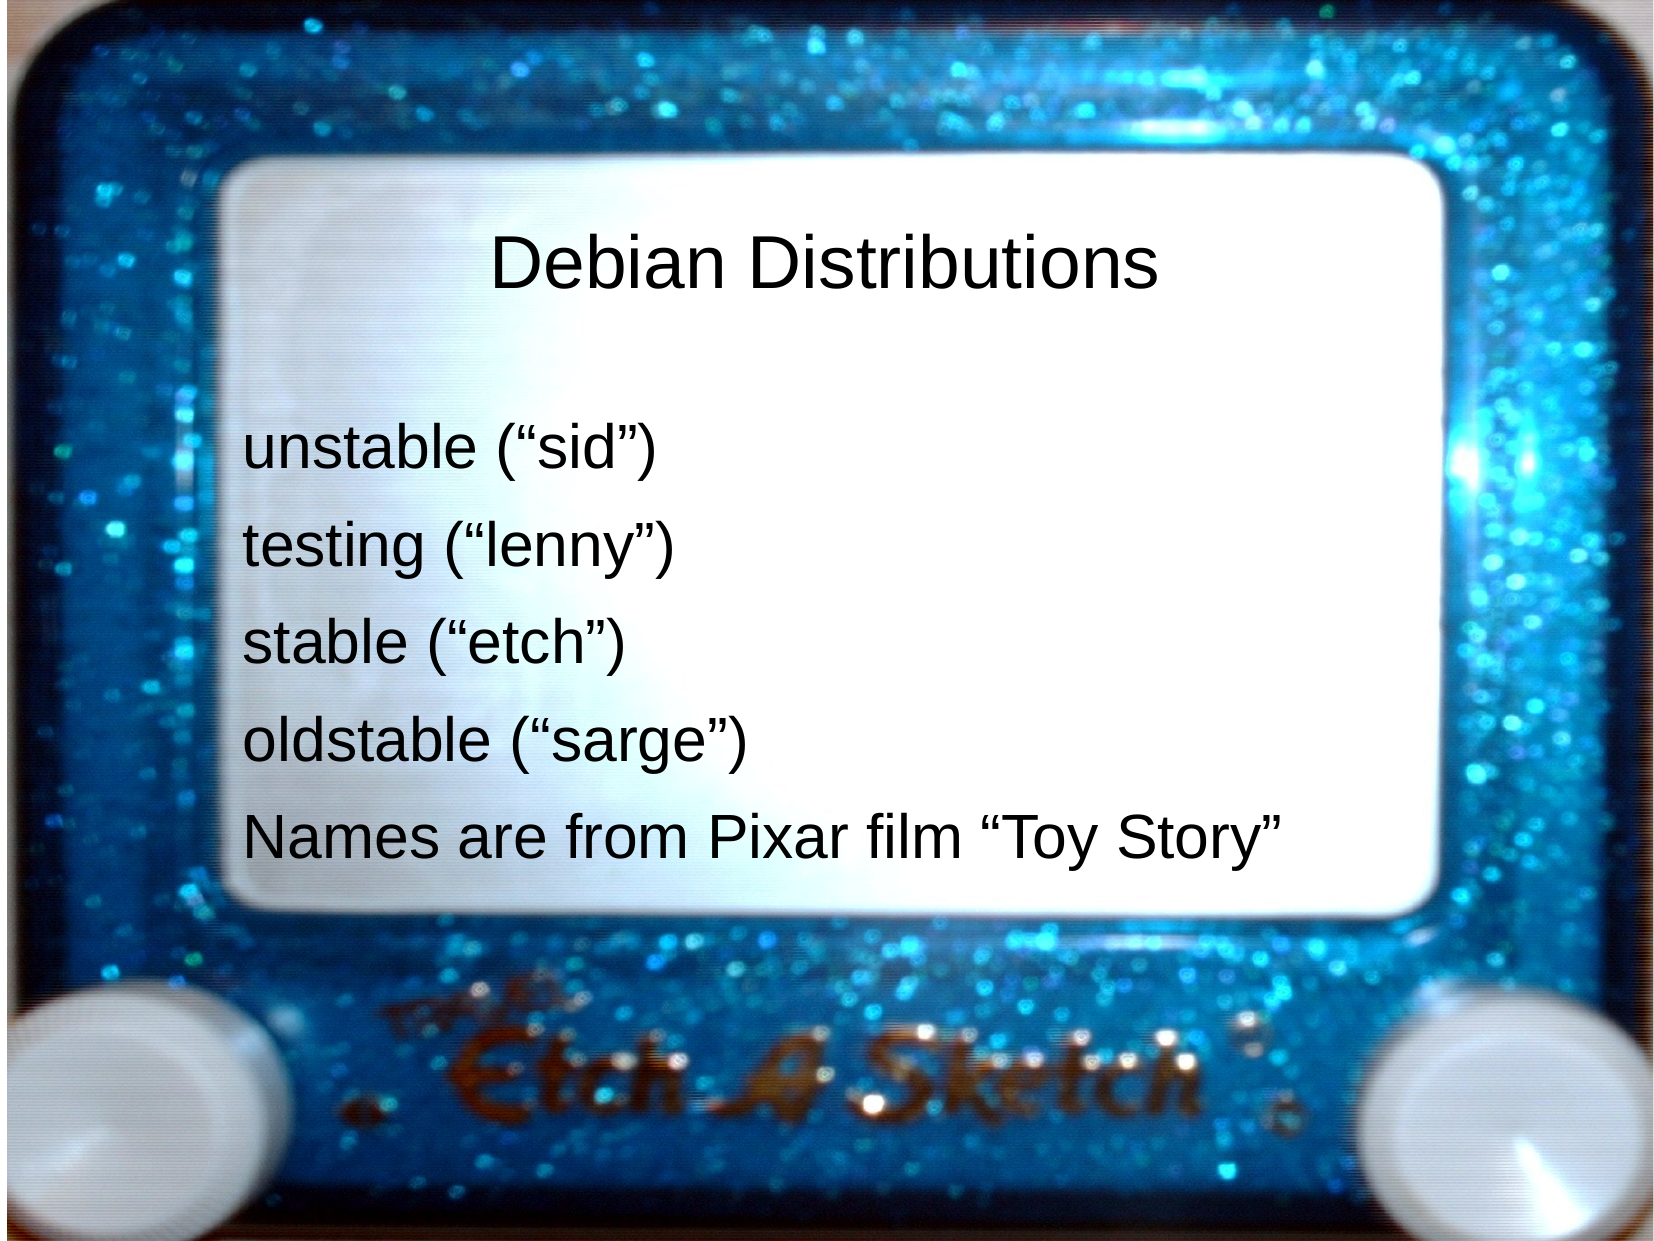

# Debian Distributions
unstable (“sid”)
testing (“lenny”)
stable (“etch”)
oldstable (“sarge”)
Names are from Pixar film “Toy Story”